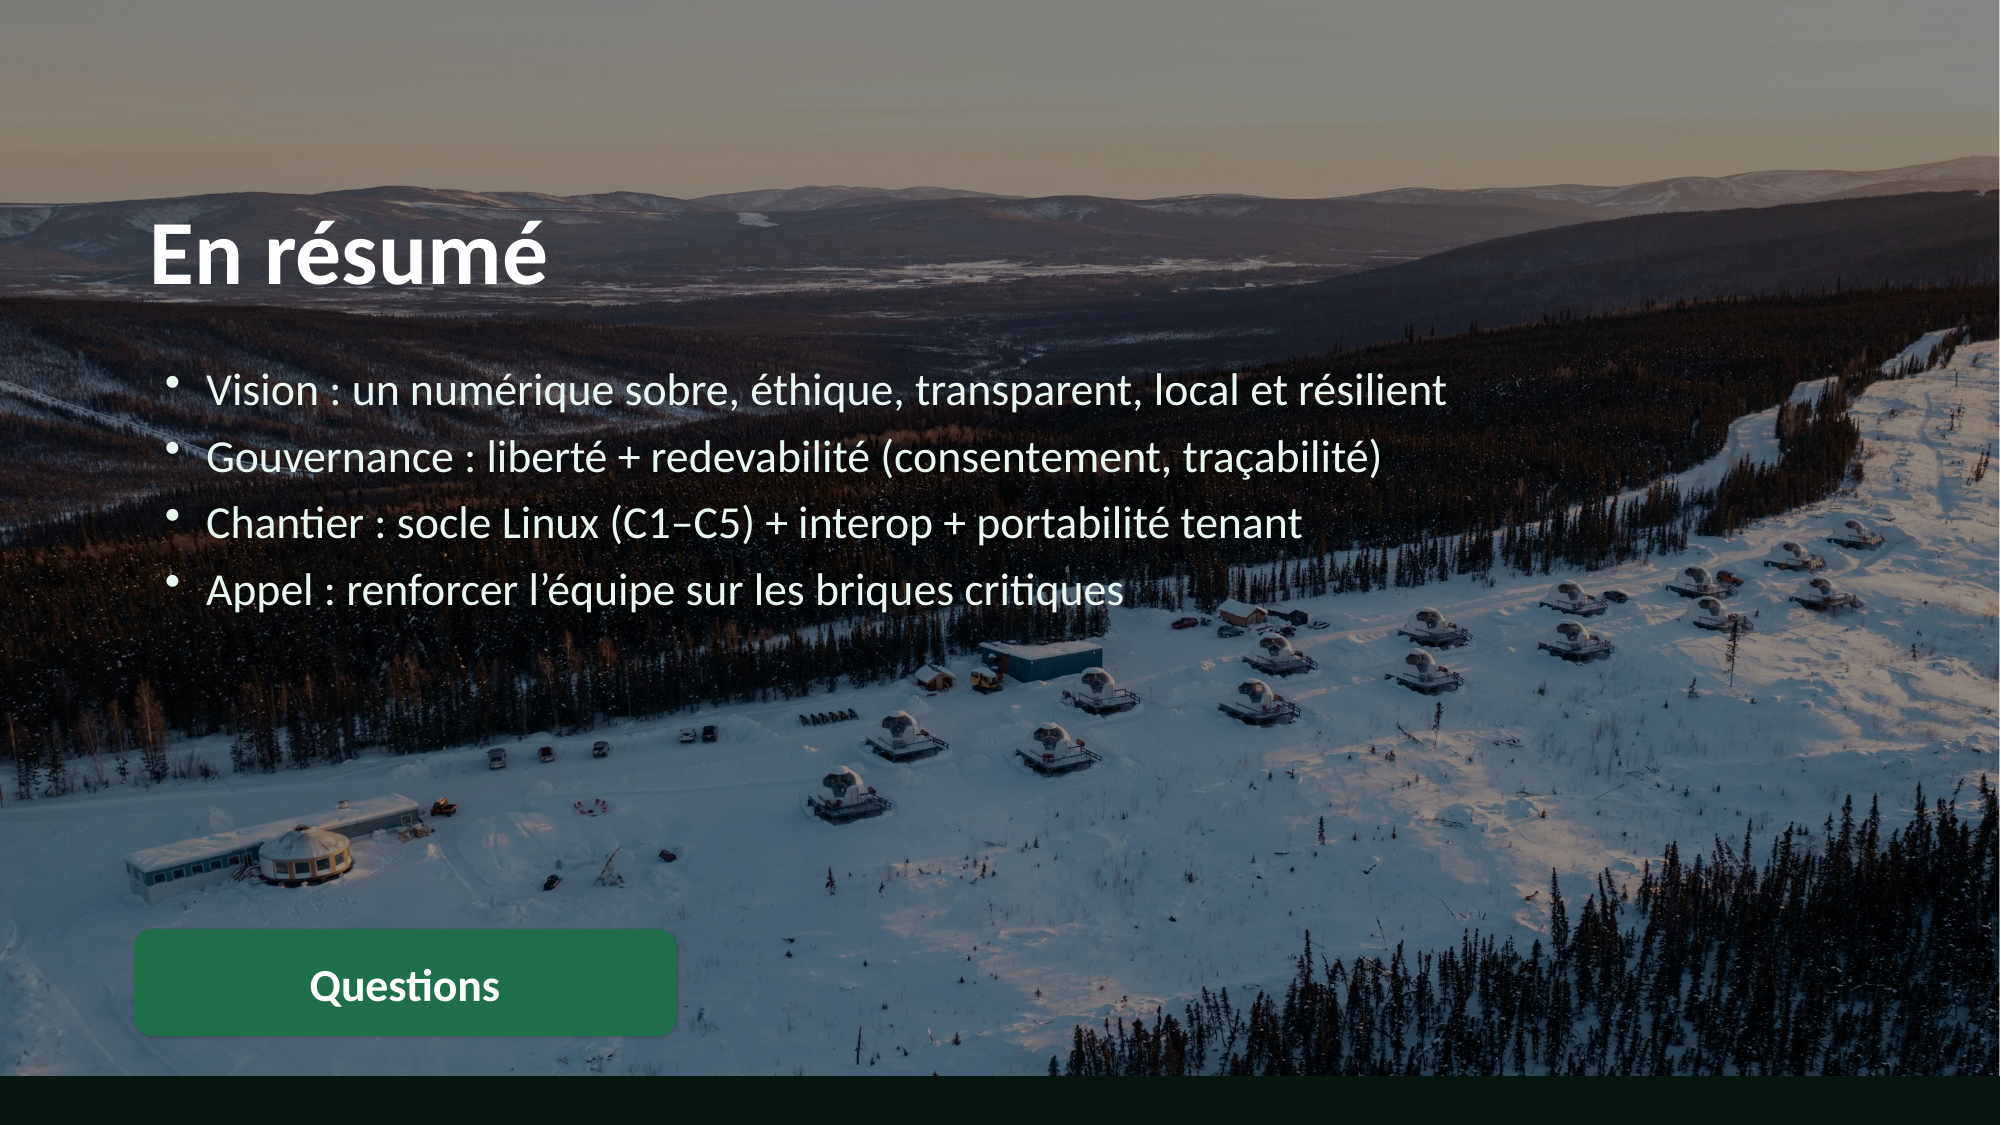

En résumé
Vision : un numérique sobre, éthique, transparent, local et résilient
Gouvernance : liberté + redevabilité (consentement, traçabilité)
Chantier : socle Linux (C1–C5) + interop + portabilité tenant
Appel : renforcer l’équipe sur les briques critiques
Questions
Merci — alliance-boreale.ca